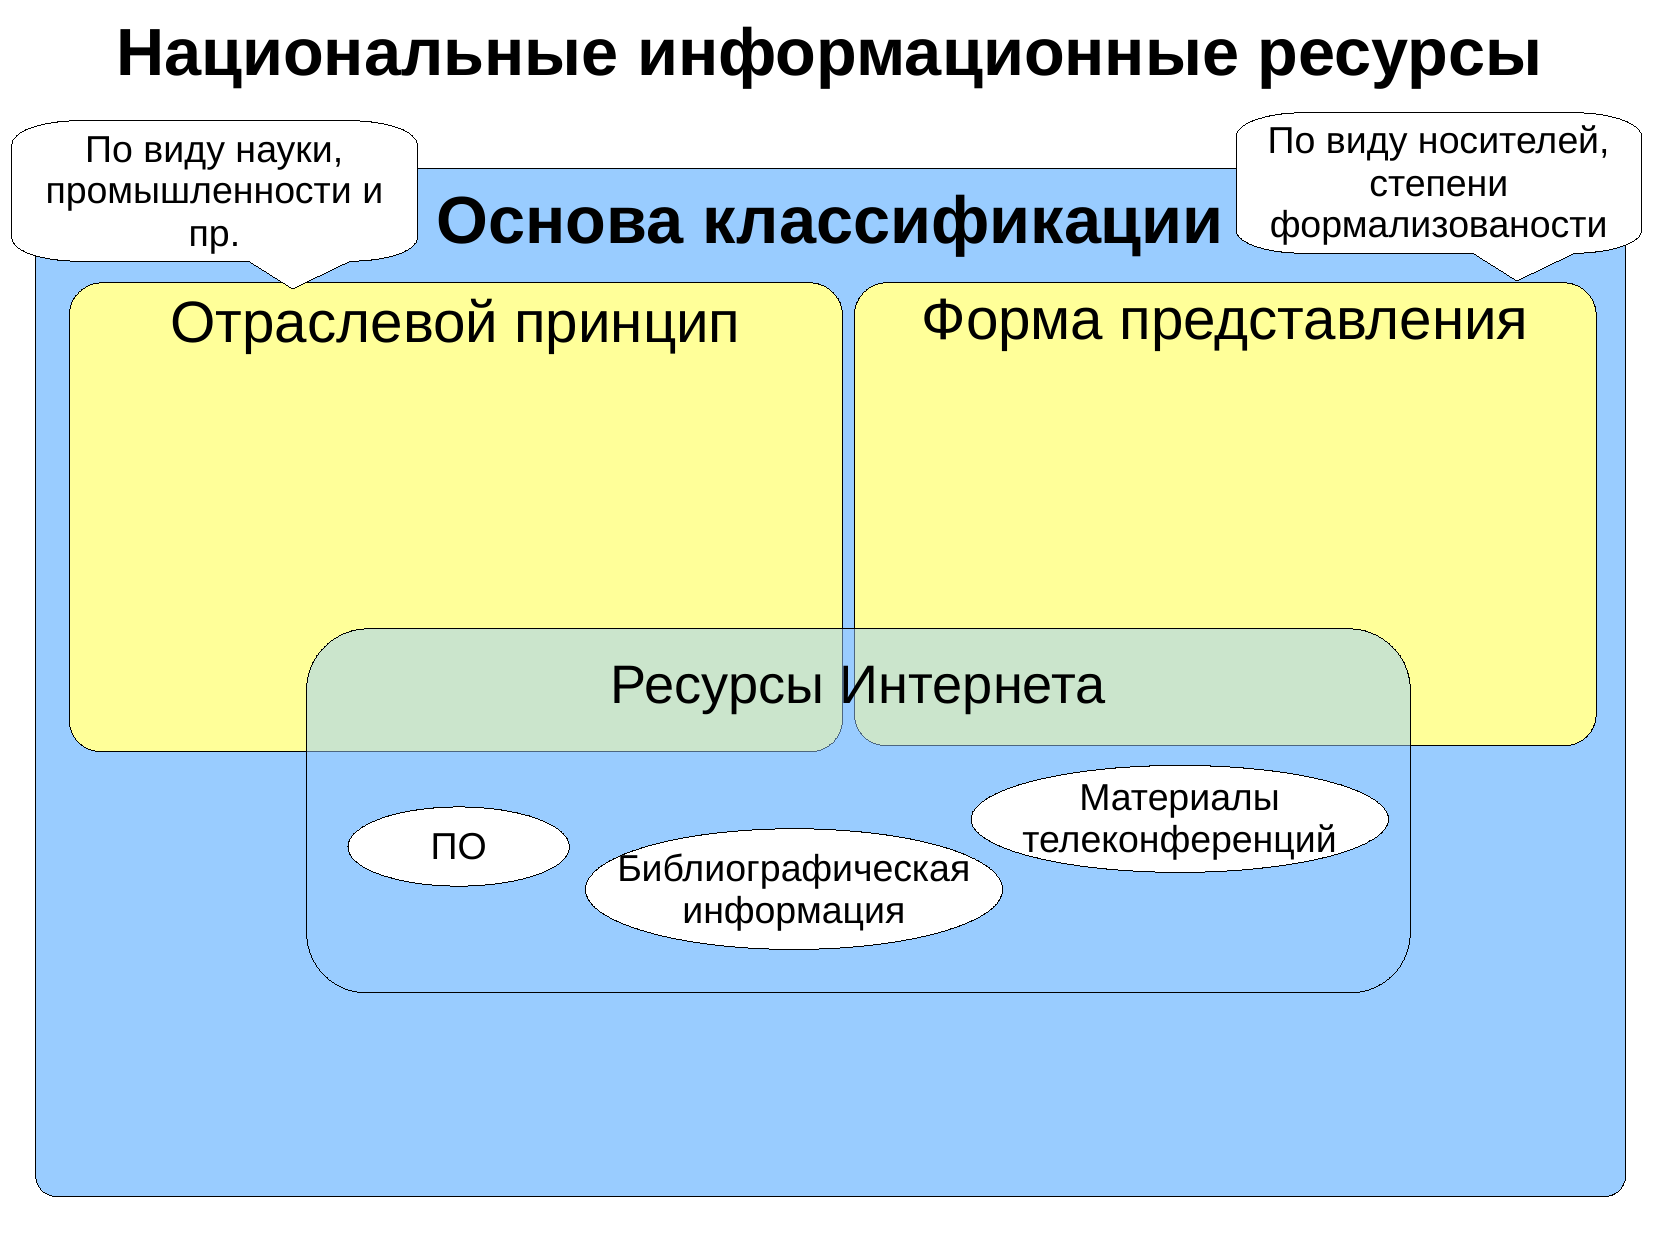

Национальные информационные ресурсы
По виду носителей,
степени формализованости
По виду науки,
промышленности и пр.
Основа классификации
Форма представления
Отраслевой принцип
Ресурсы Интернета
Материалы
телеконференций
ПО
Библиографическая
информация